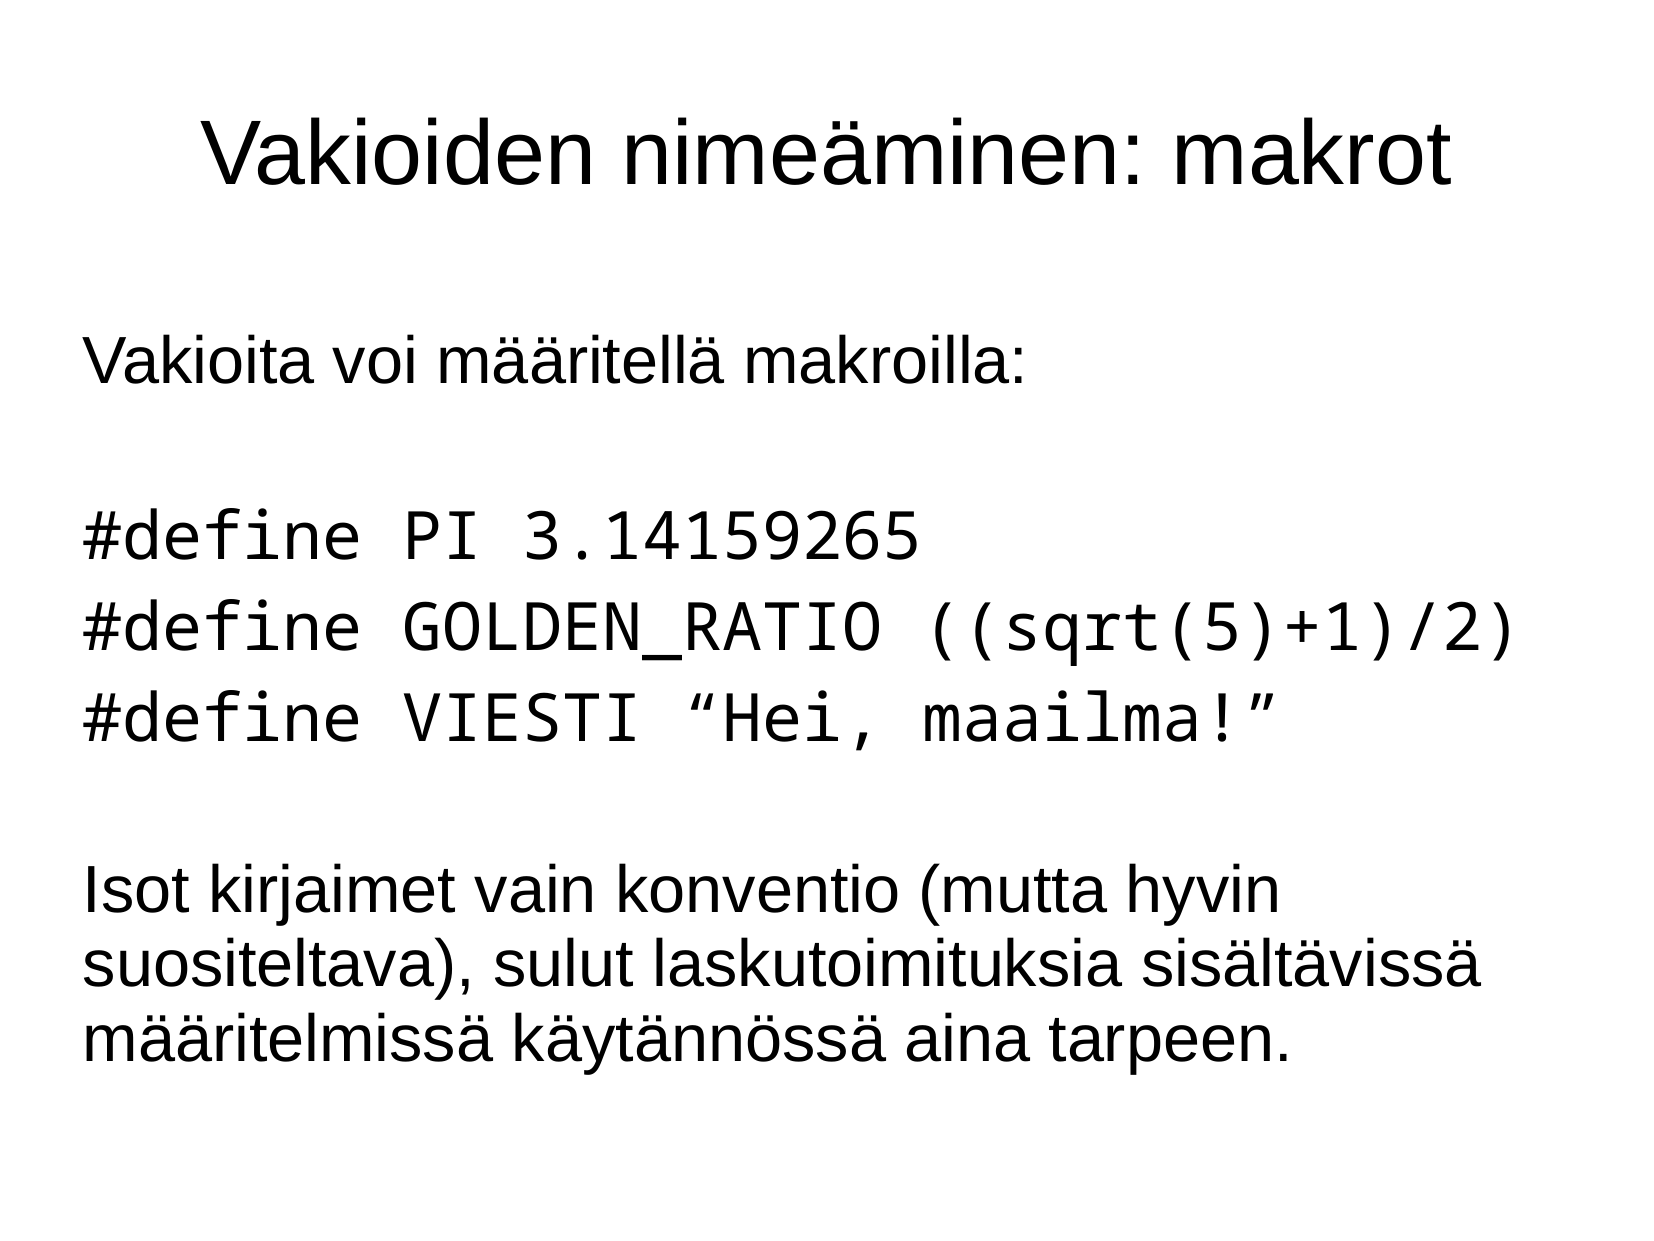

# Vakioiden nimeäminen: makrot
Vakioita voi määritellä makroilla:
#define PI 3.14159265
#define GOLDEN_RATIO ((sqrt(5)+1)/2)
#define VIESTI “Hei, maailma!”
Isot kirjaimet vain konventio (mutta hyvin suositeltava), sulut laskutoimituksia sisältävissä määritelmissä käytännössä aina tarpeen.